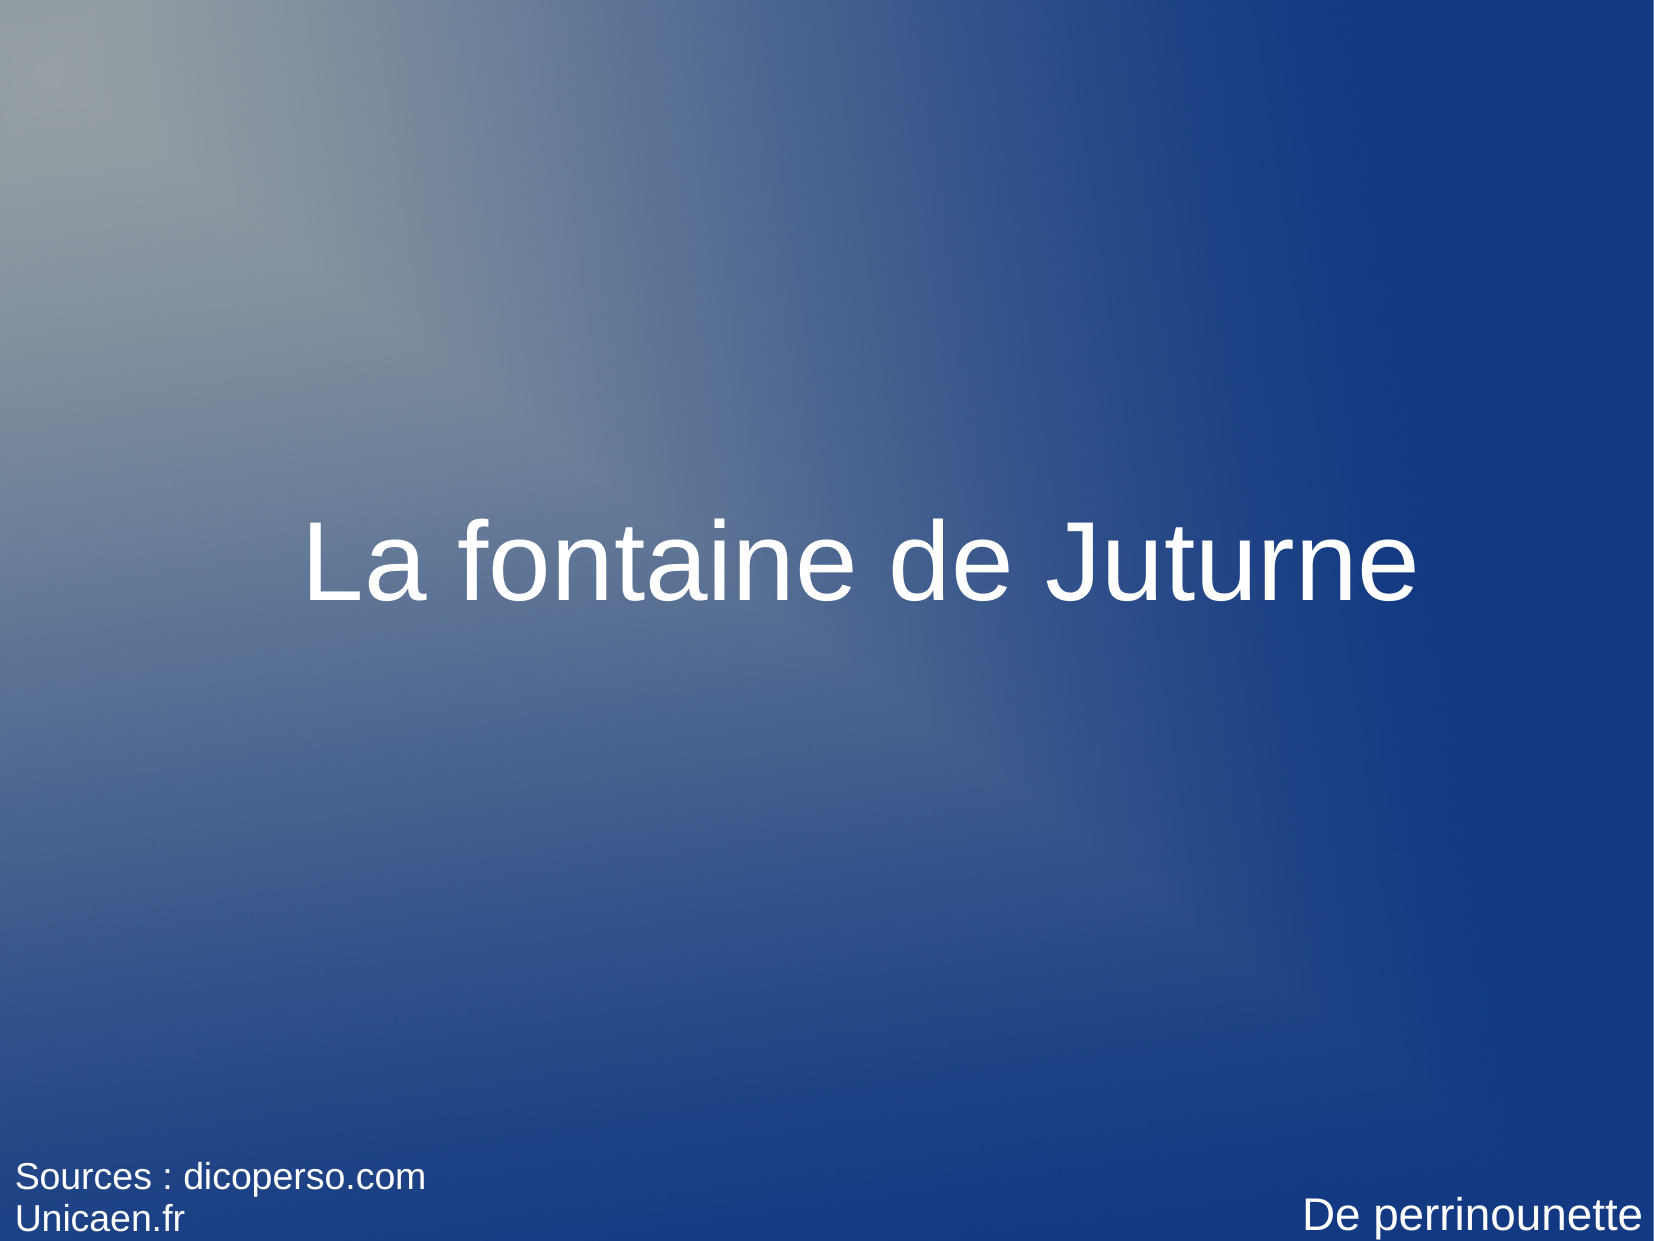

# La fontaine de Juturne
Sources : dicoperso.com
Unicaen.fr
De perrinounette